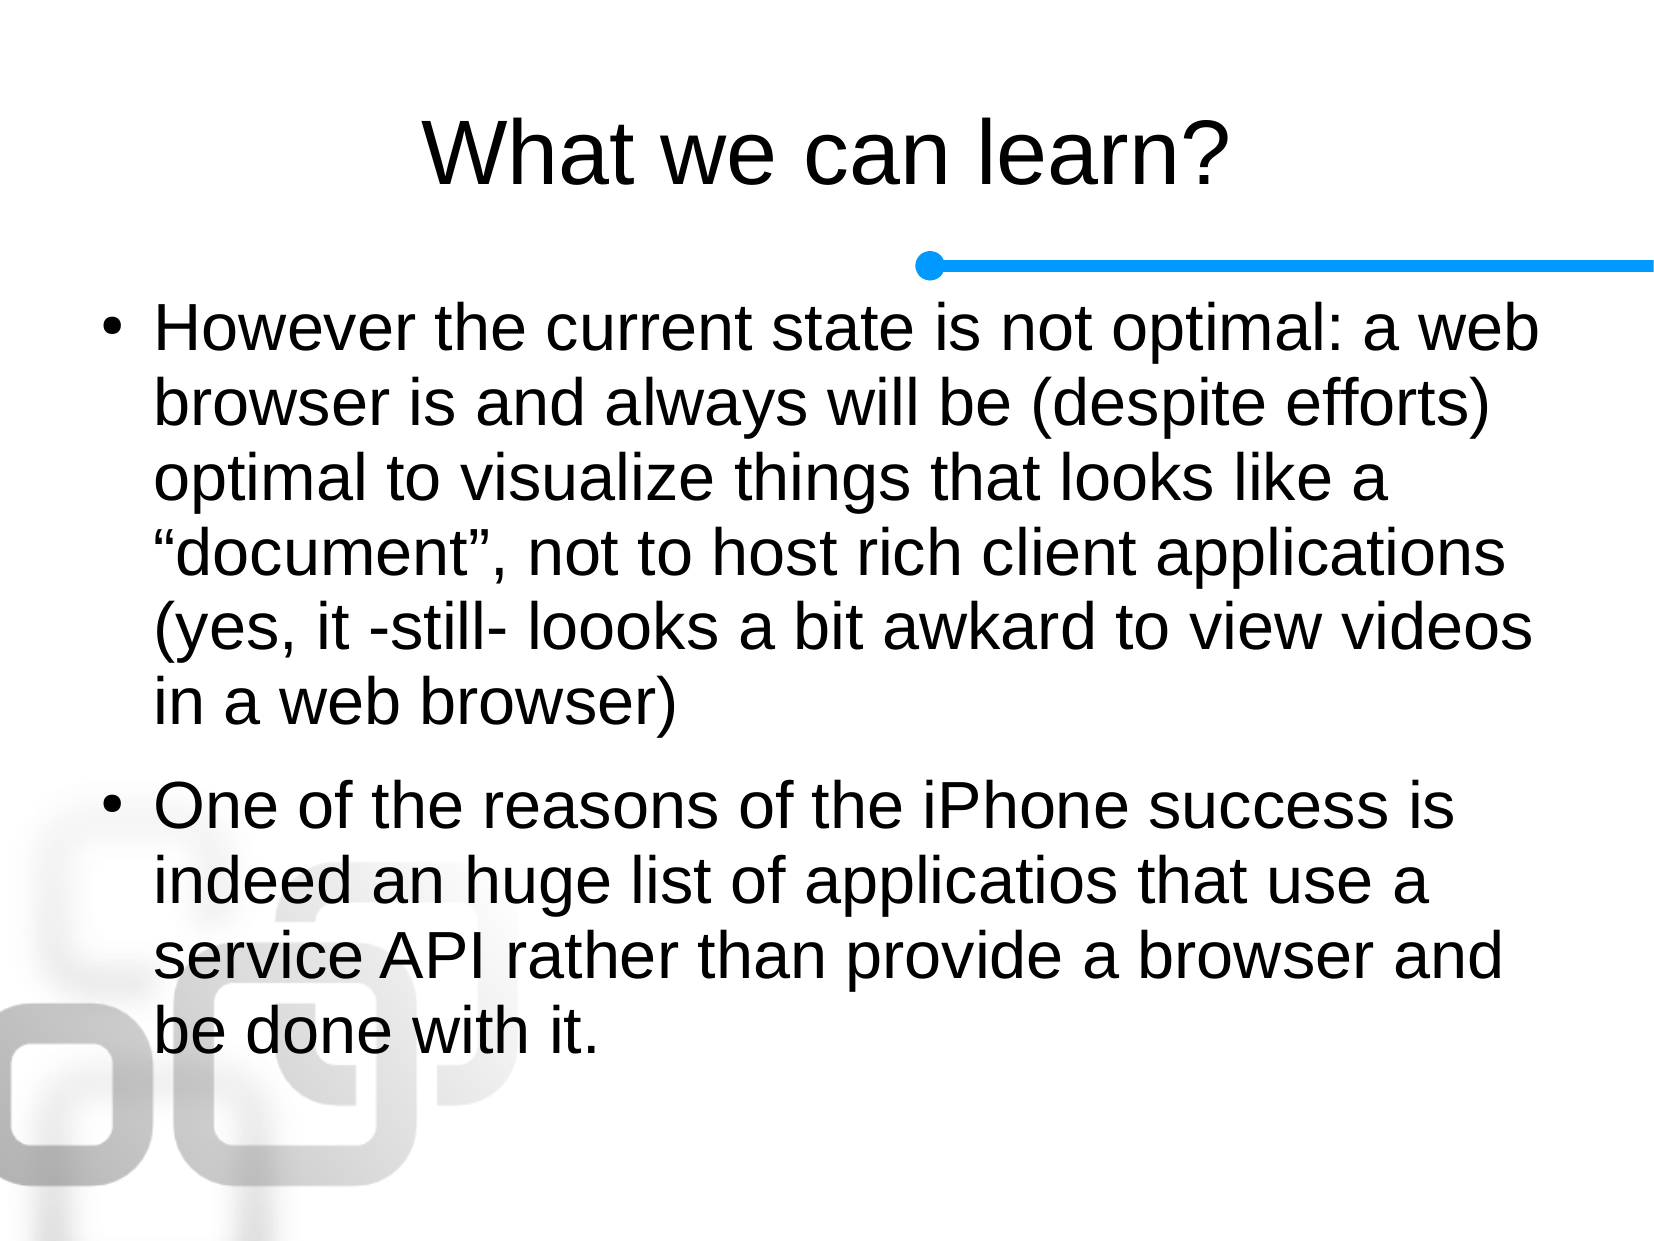

# What we can learn?
However the current state is not optimal: a web browser is and always will be (despite efforts) optimal to visualize things that looks like a “document”, not to host rich client applications (yes, it -still- loooks a bit awkard to view videos in a web browser)
One of the reasons of the iPhone success is indeed an huge list of applicatios that use a service API rather than provide a browser and be done with it.